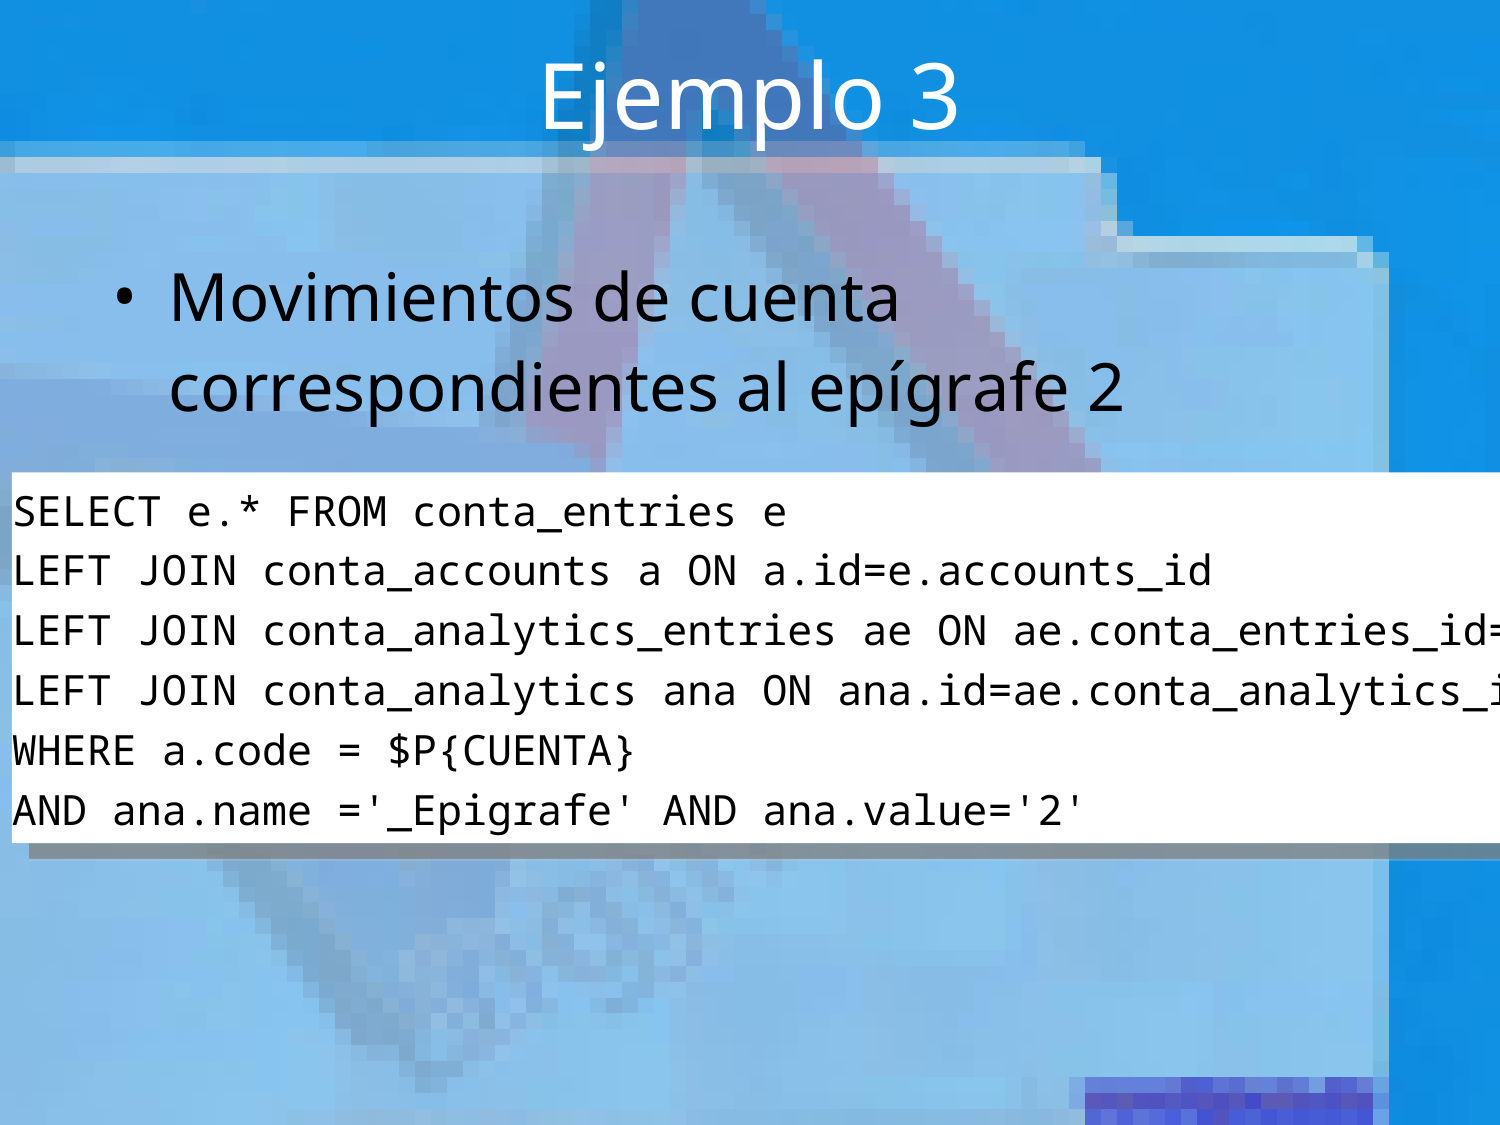

# Ejemplo 3
Movimientos de cuenta correspondientes al epígrafe 2
SELECT e.* FROM conta_entries e
LEFT JOIN conta_accounts a ON a.id=e.accounts_id
LEFT JOIN conta_analytics_entries ae ON ae.conta_entries_id=e.id
LEFT JOIN conta_analytics ana ON ana.id=ae.conta_analytics_id
WHERE a.code = $P{CUENTA}
AND ana.name ='_Epigrafe' AND ana.value='2'